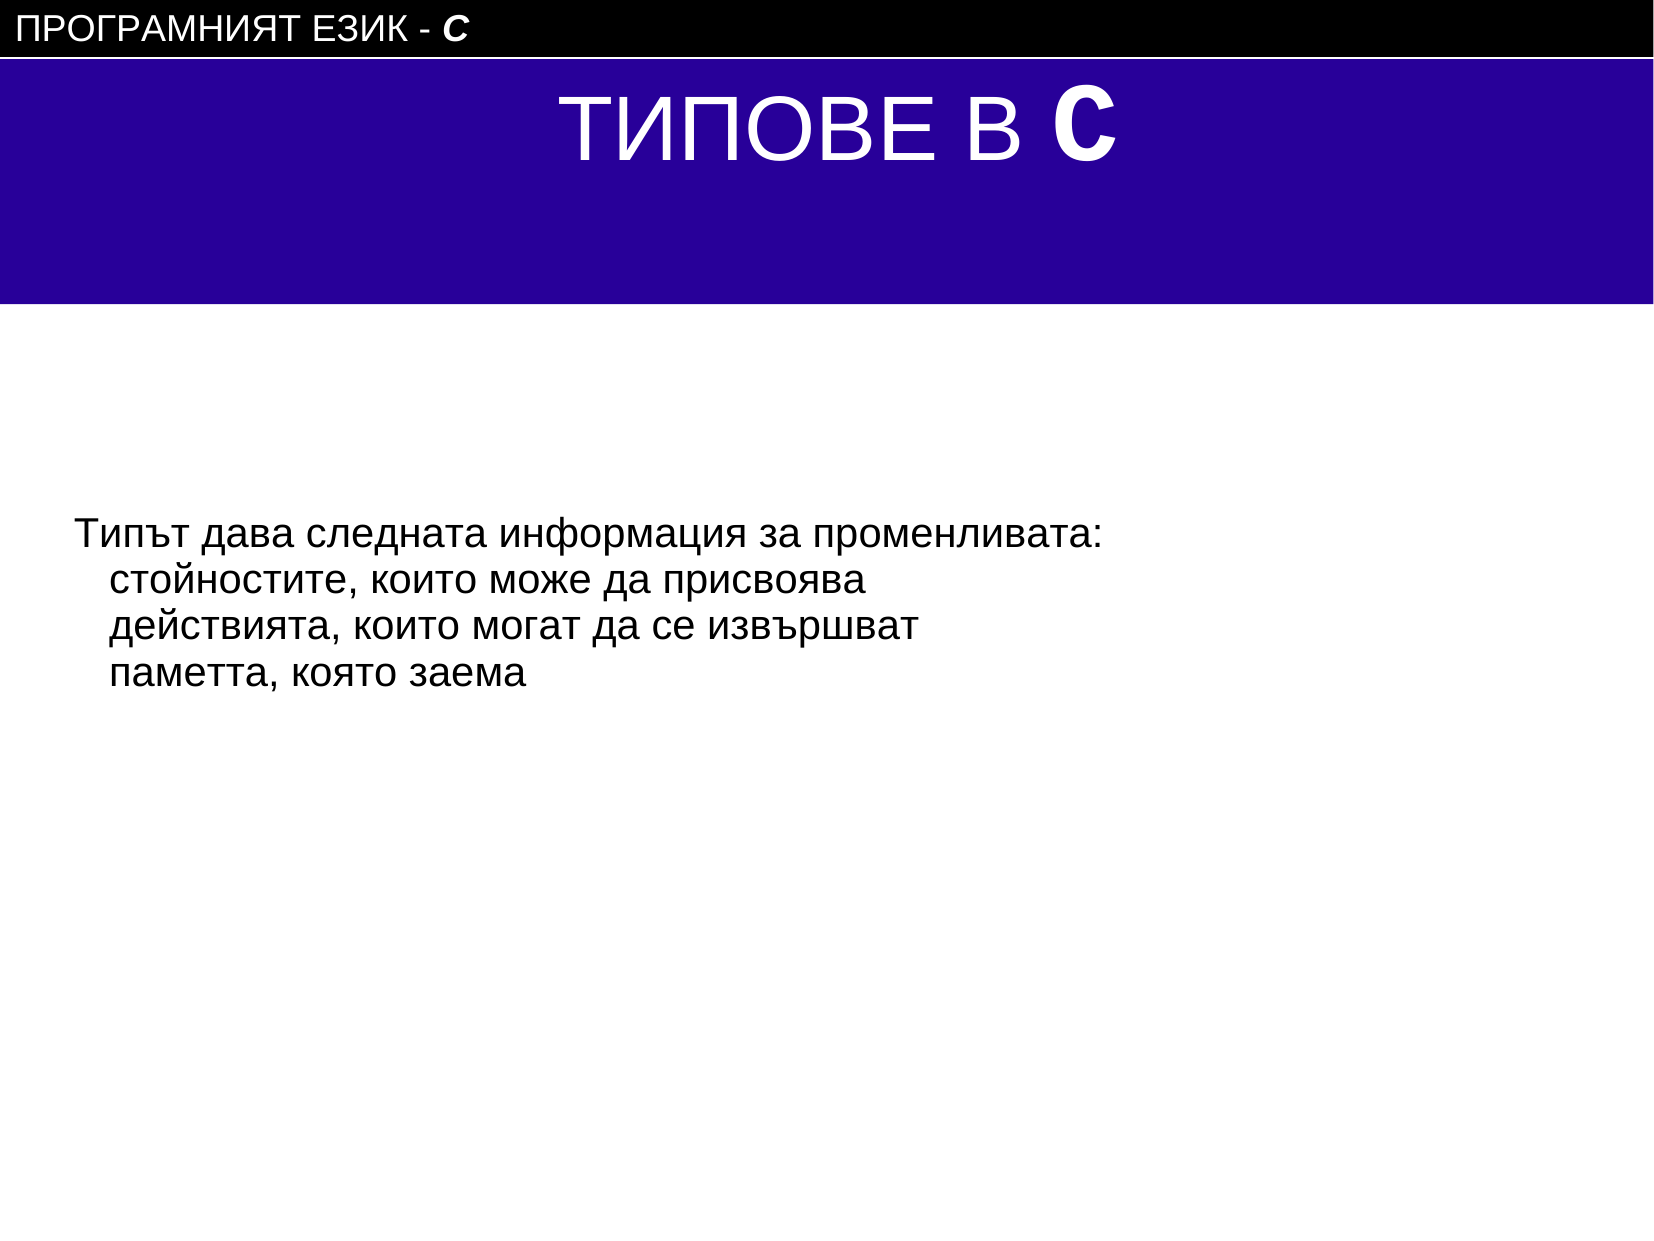

ПРОГРАМНИЯT ЕЗИК - С
							 ТИПОВЕ В С
Типът дава следната информация за променливата:
стойностите, които може да присвоява
действията, които могат да се извършват
паметта, която заема